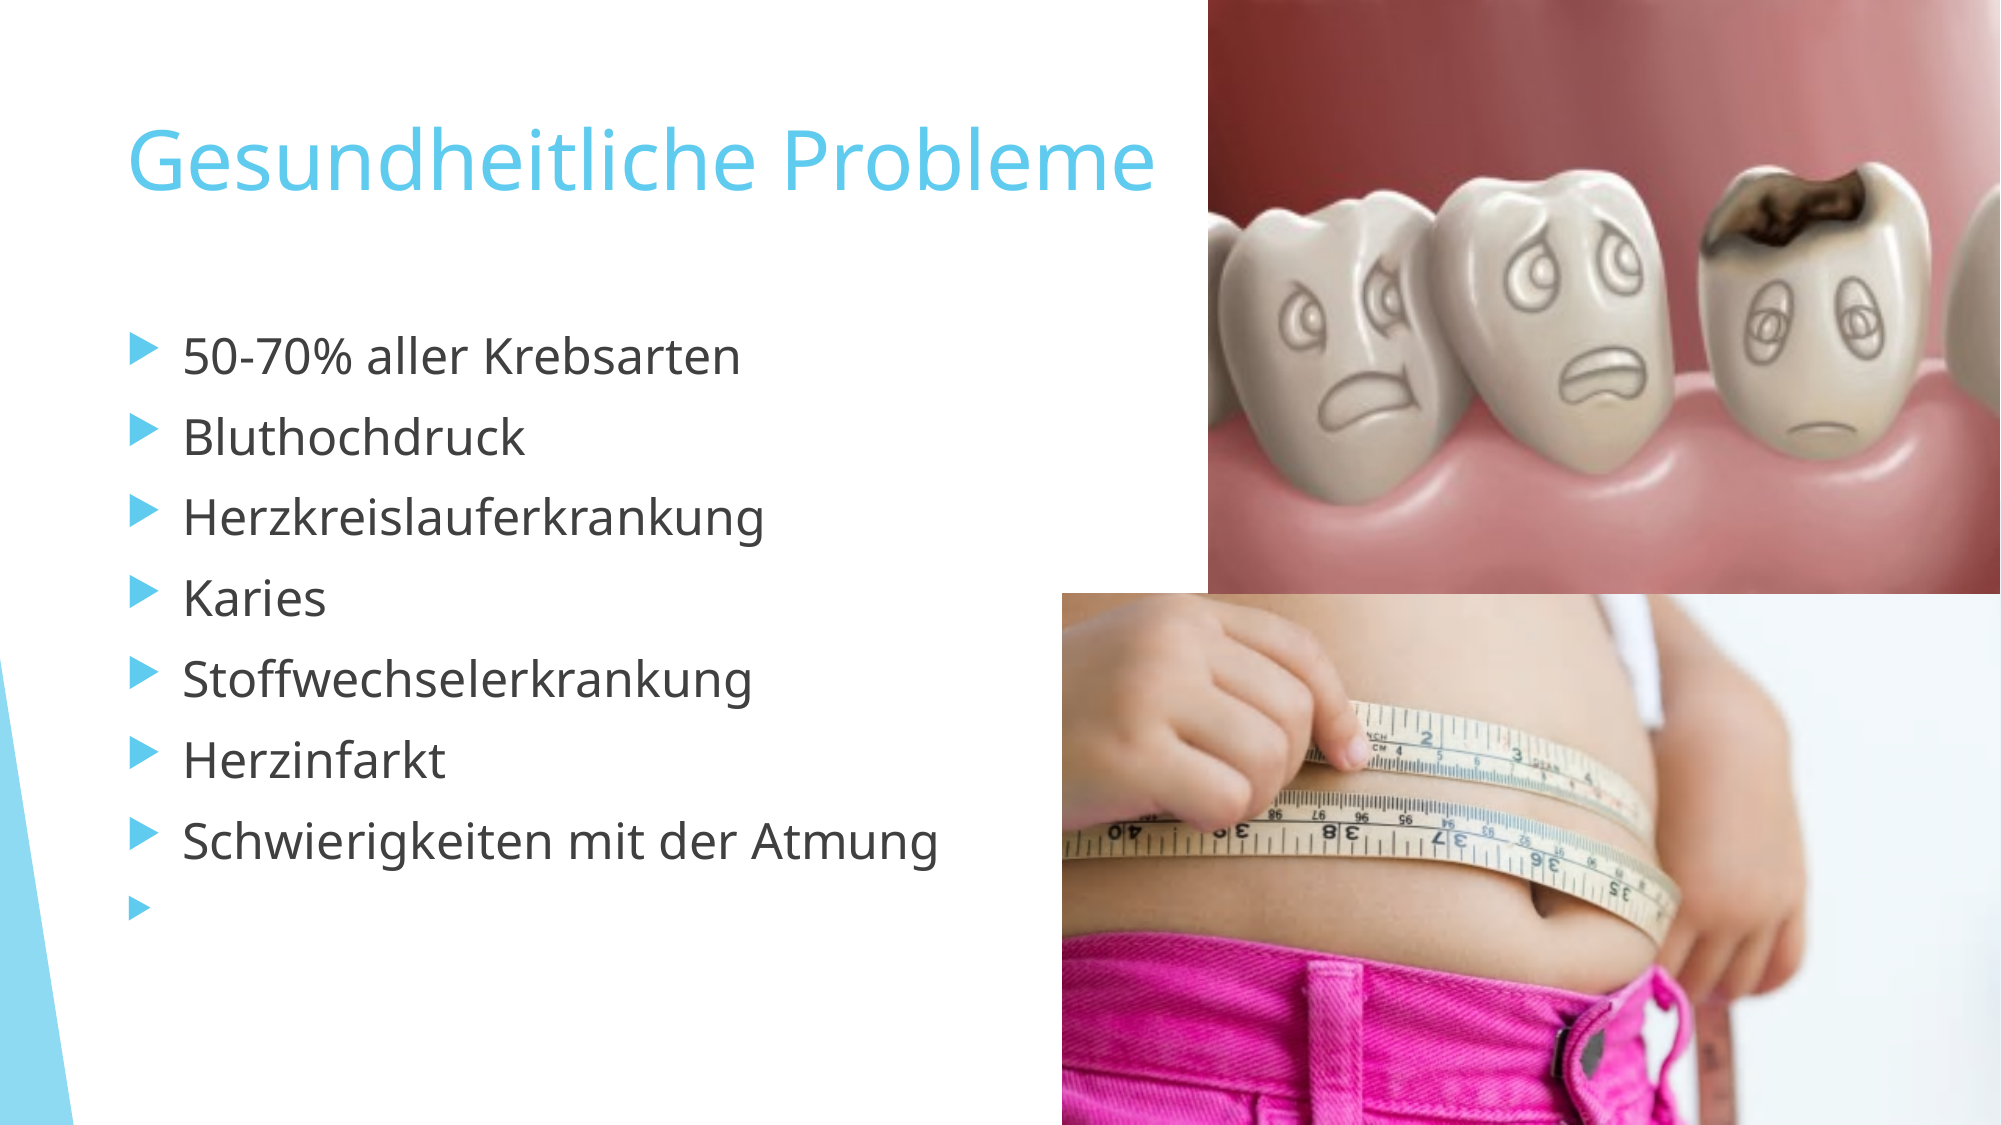

# Gesundheitliche Probleme
50-70% aller Krebsarten
Bluthochdruck
Herzkreislauferkrankung
Karies
Stoffwechselerkrankung
Herzinfarkt
Schwierigkeiten mit der Atmung